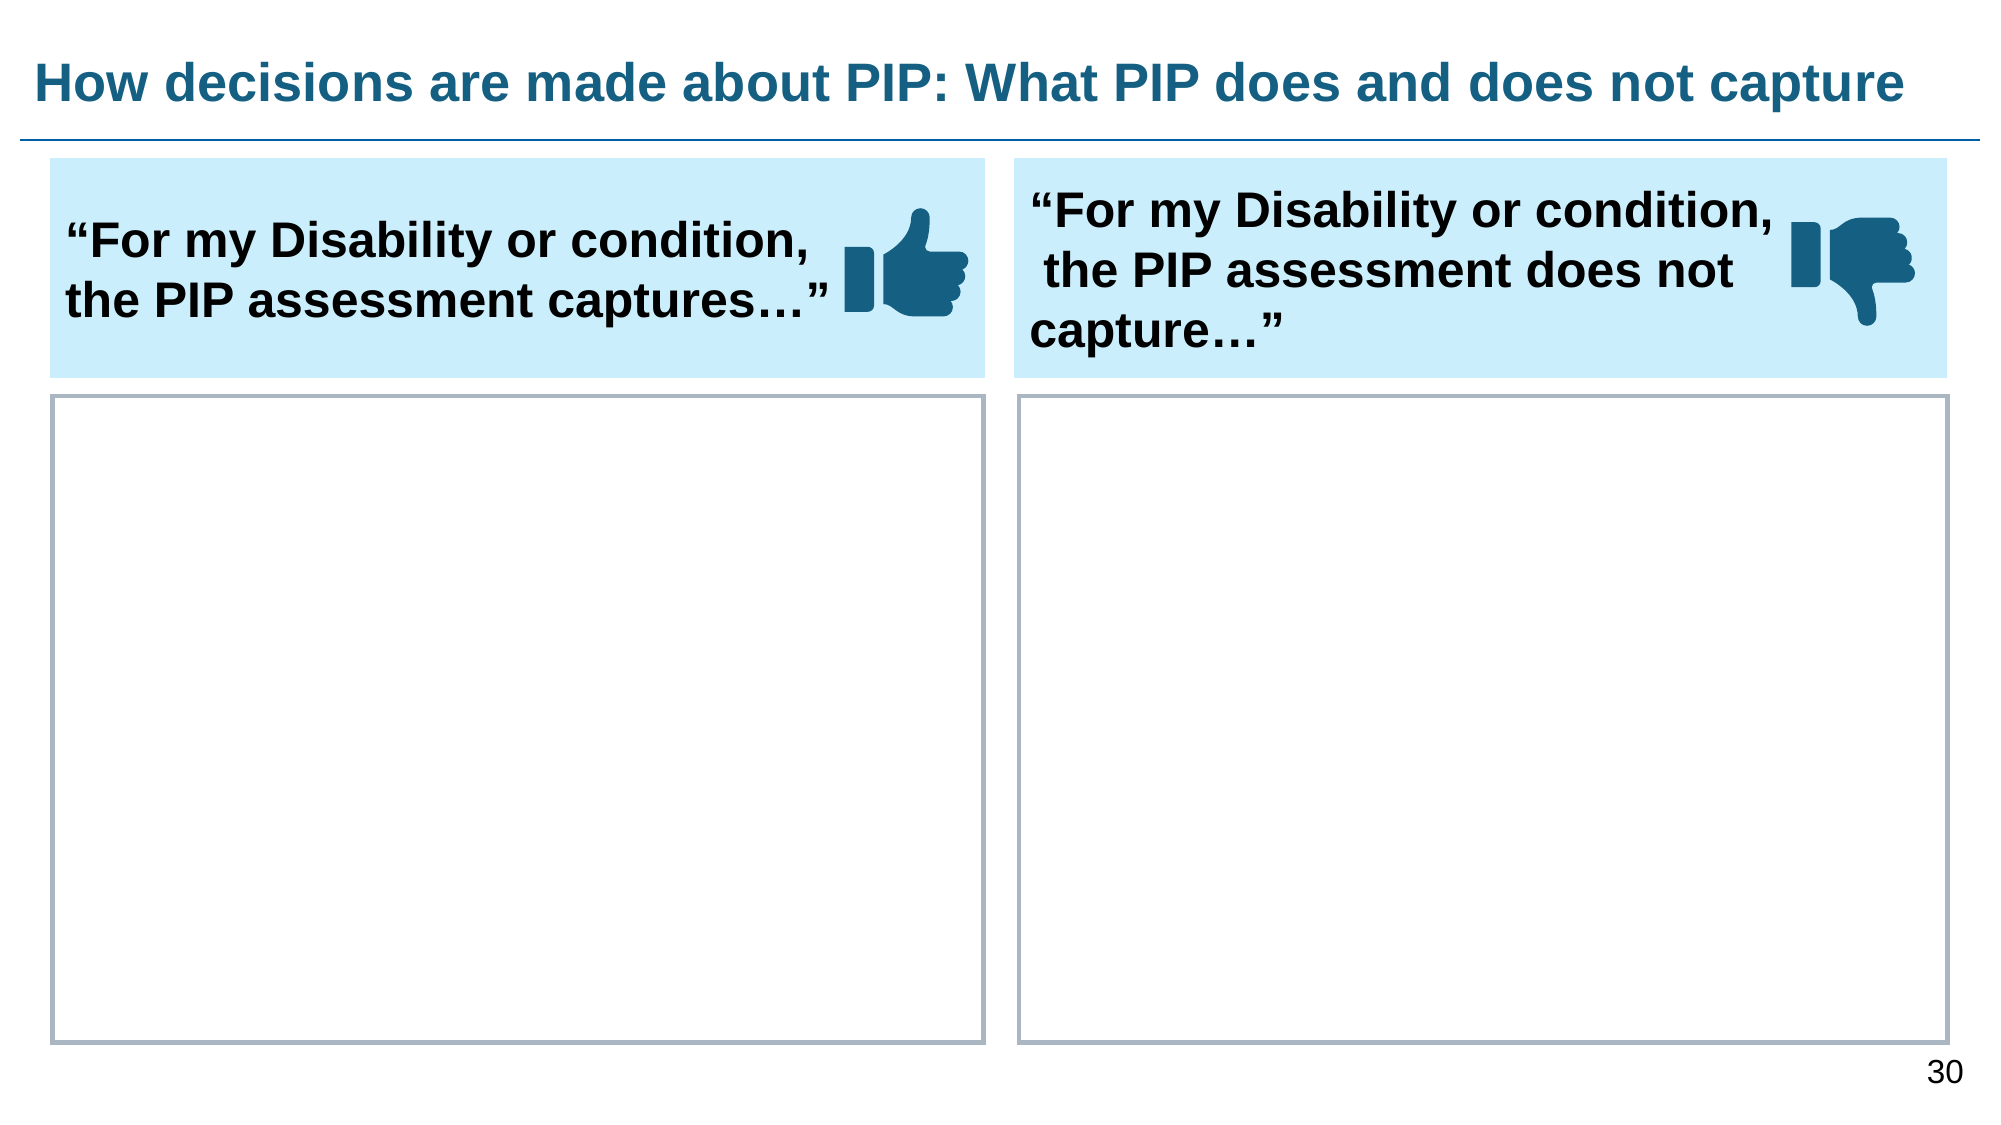

# How decisions are made about PIP: What PIP does and does not capture
“For my Disability or condition,
the PIP assessment captures…”
“For my Disability or condition,
 the PIP assessment does not capture…”